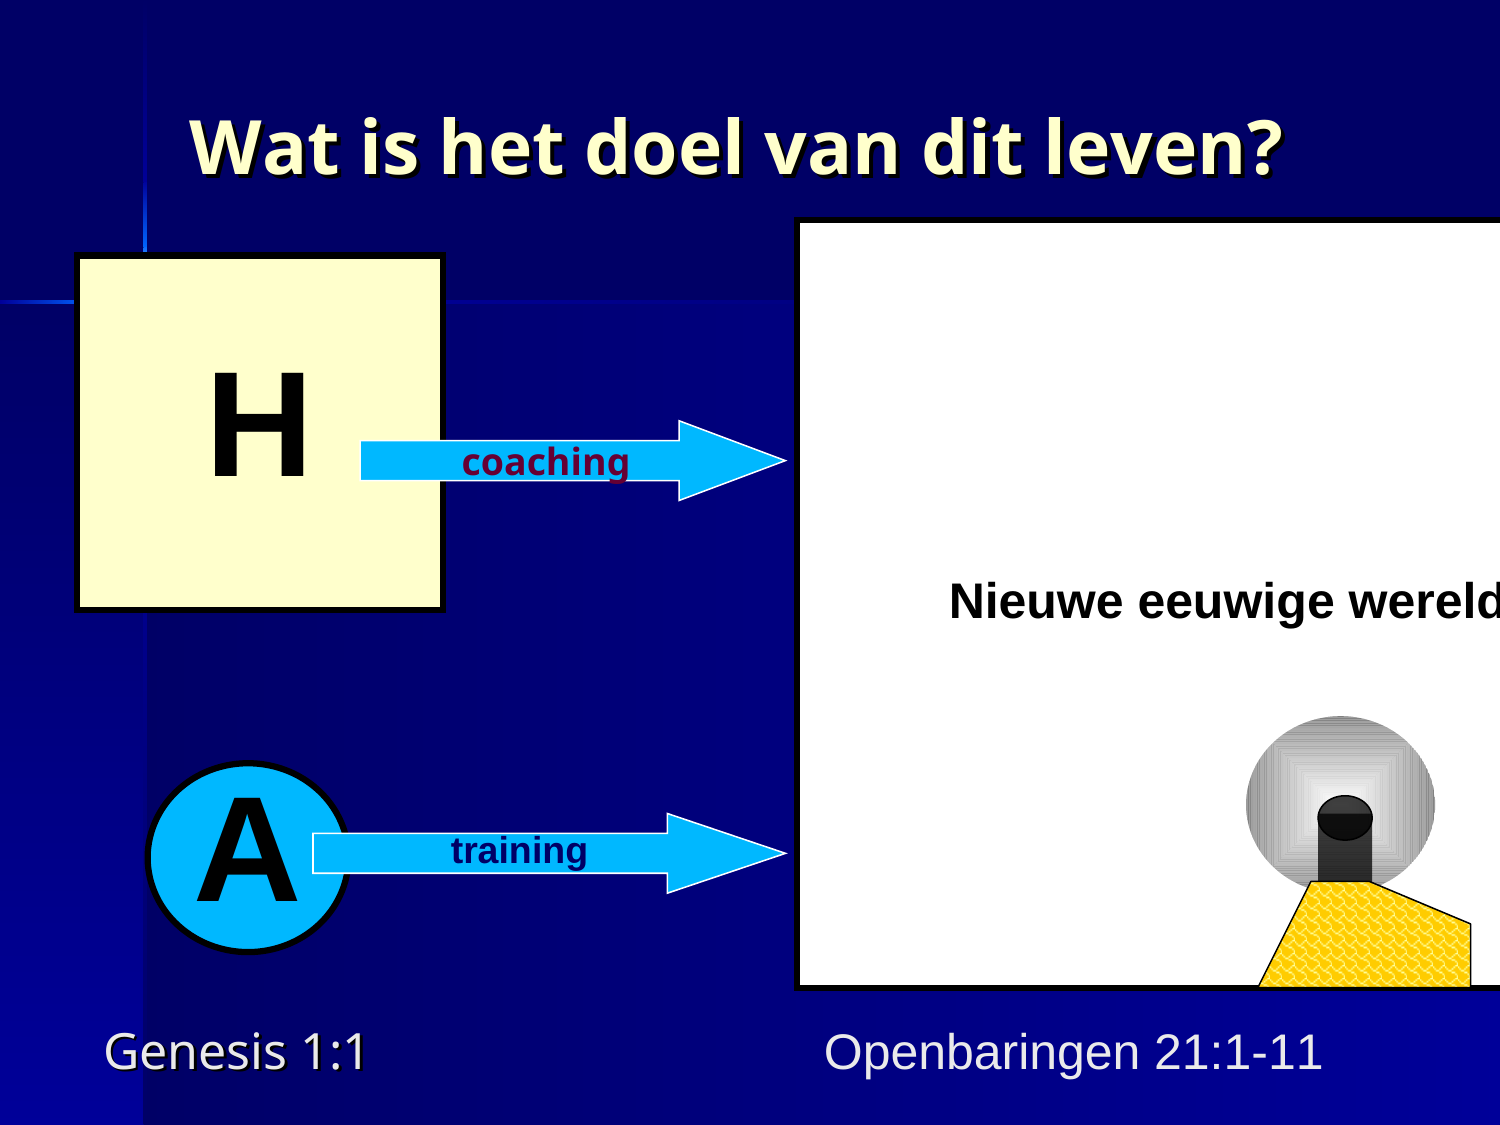

# Wat is het doel van dit leven?
Nieuwe eeuwige wereld
H
coaching
A
training
Genesis 1:1
Openbaringen 21:1-11